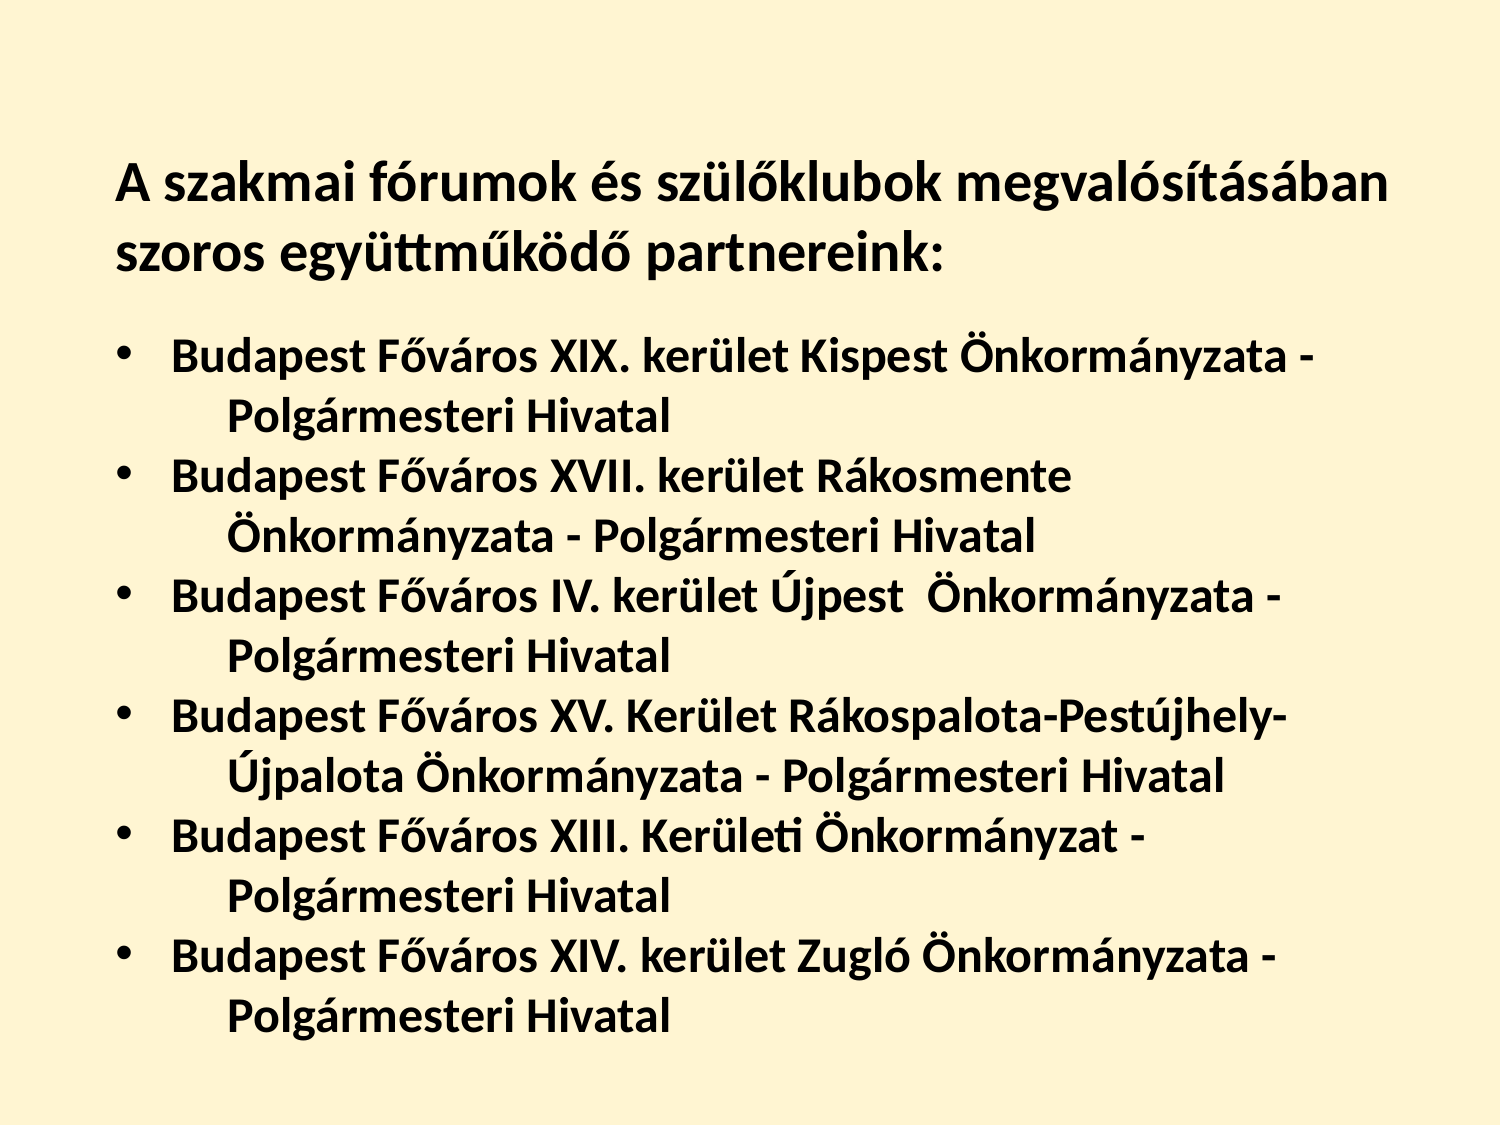

A szakmai fórumok és szülőklubok megvalósításában szoros együttműködő partnereink:
Budapest Főváros XIX. kerület Kispest Önkormányzata - Polgármesteri Hivatal
Budapest Főváros XVII. kerület Rákosmente Önkormányzata - Polgármesteri Hivatal
Budapest Főváros IV. kerület Újpest Önkormányzata - Polgármesteri Hivatal
Budapest Főváros XV. Kerület Rákospalota-Pestújhely-Újpalota Önkormányzata - Polgármesteri Hivatal
Budapest Főváros XIII. Kerületi Önkormányzat - Polgármesteri Hivatal
Budapest Főváros XIV. kerület Zugló Önkormányzata - Polgármesteri Hivatal